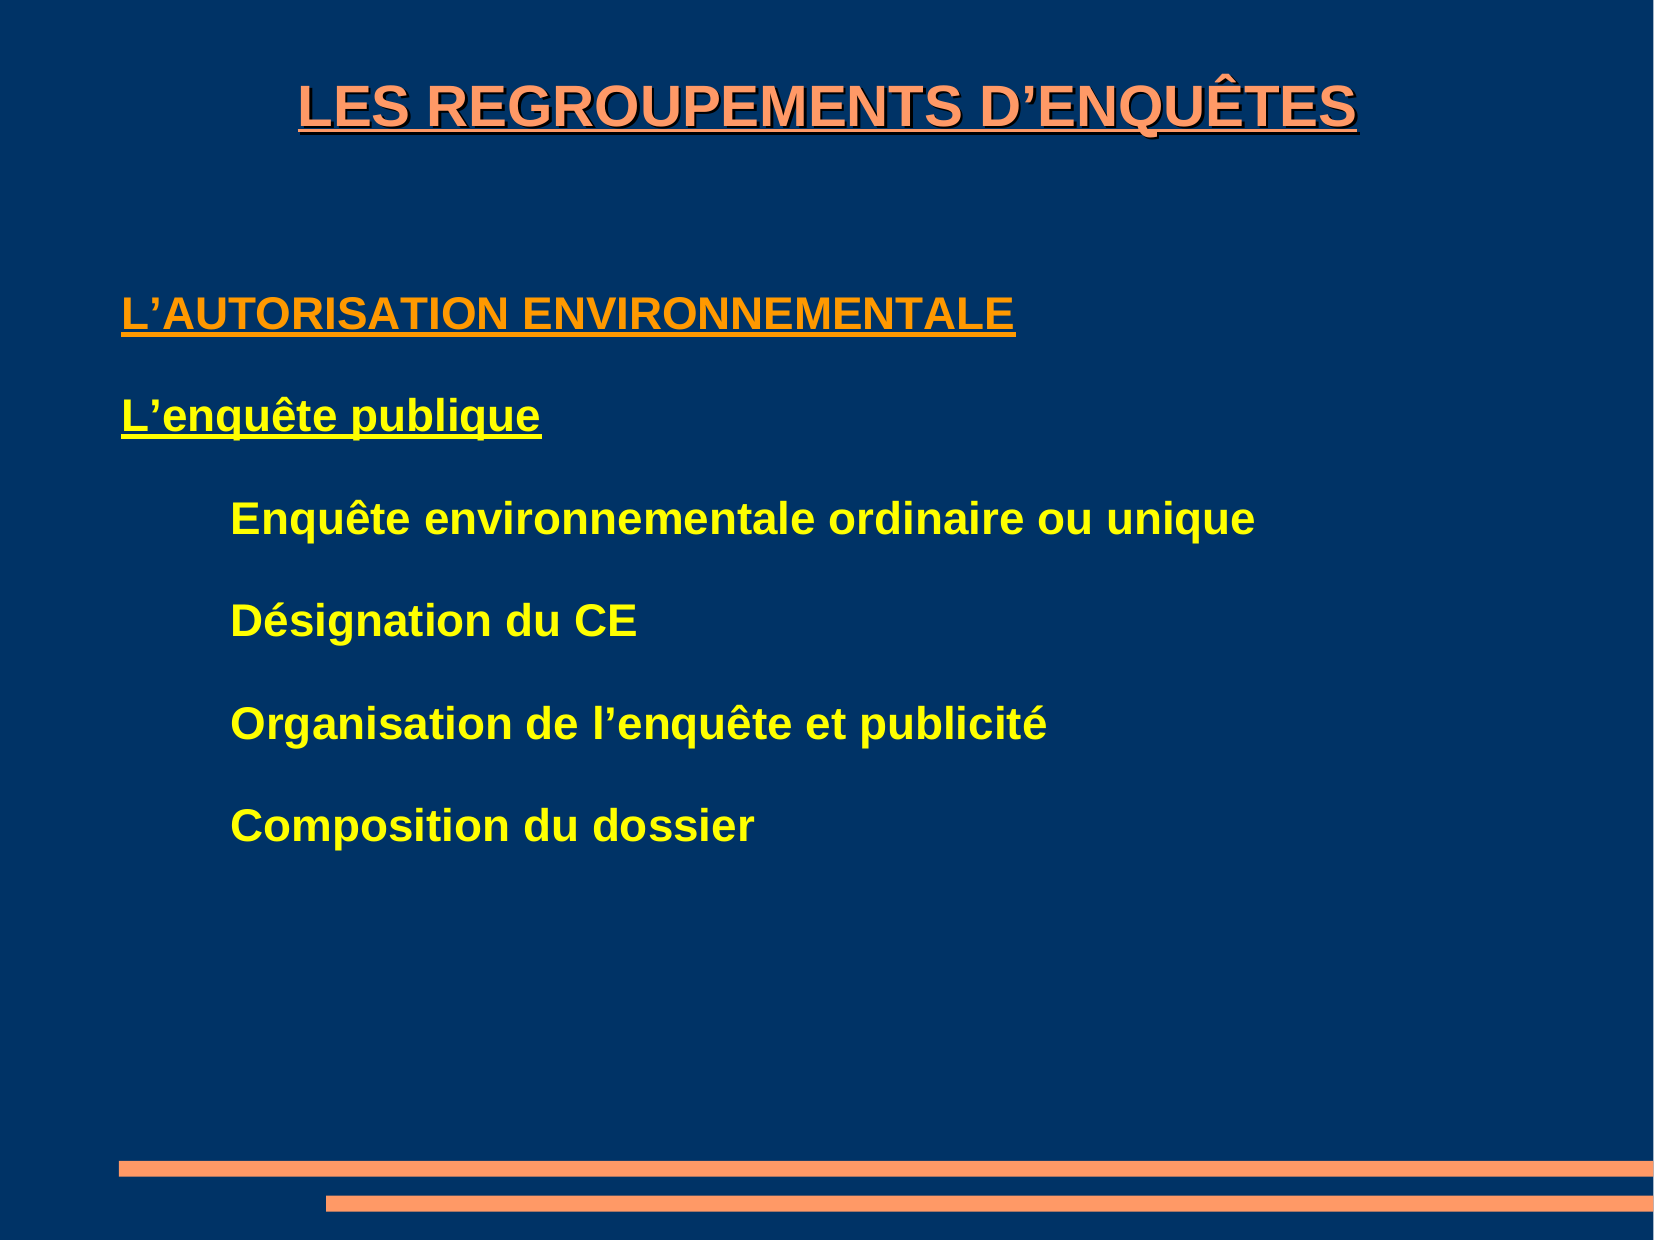

# LES REGROUPEMENTS D’ENQUÊTES
L’AUTORISATION ENVIRONNEMENTALE
L’enquête publique
	Enquête environnementale ordinaire ou unique
	Désignation du CE
	Organisation de l’enquête et publicité
	Composition du dossier